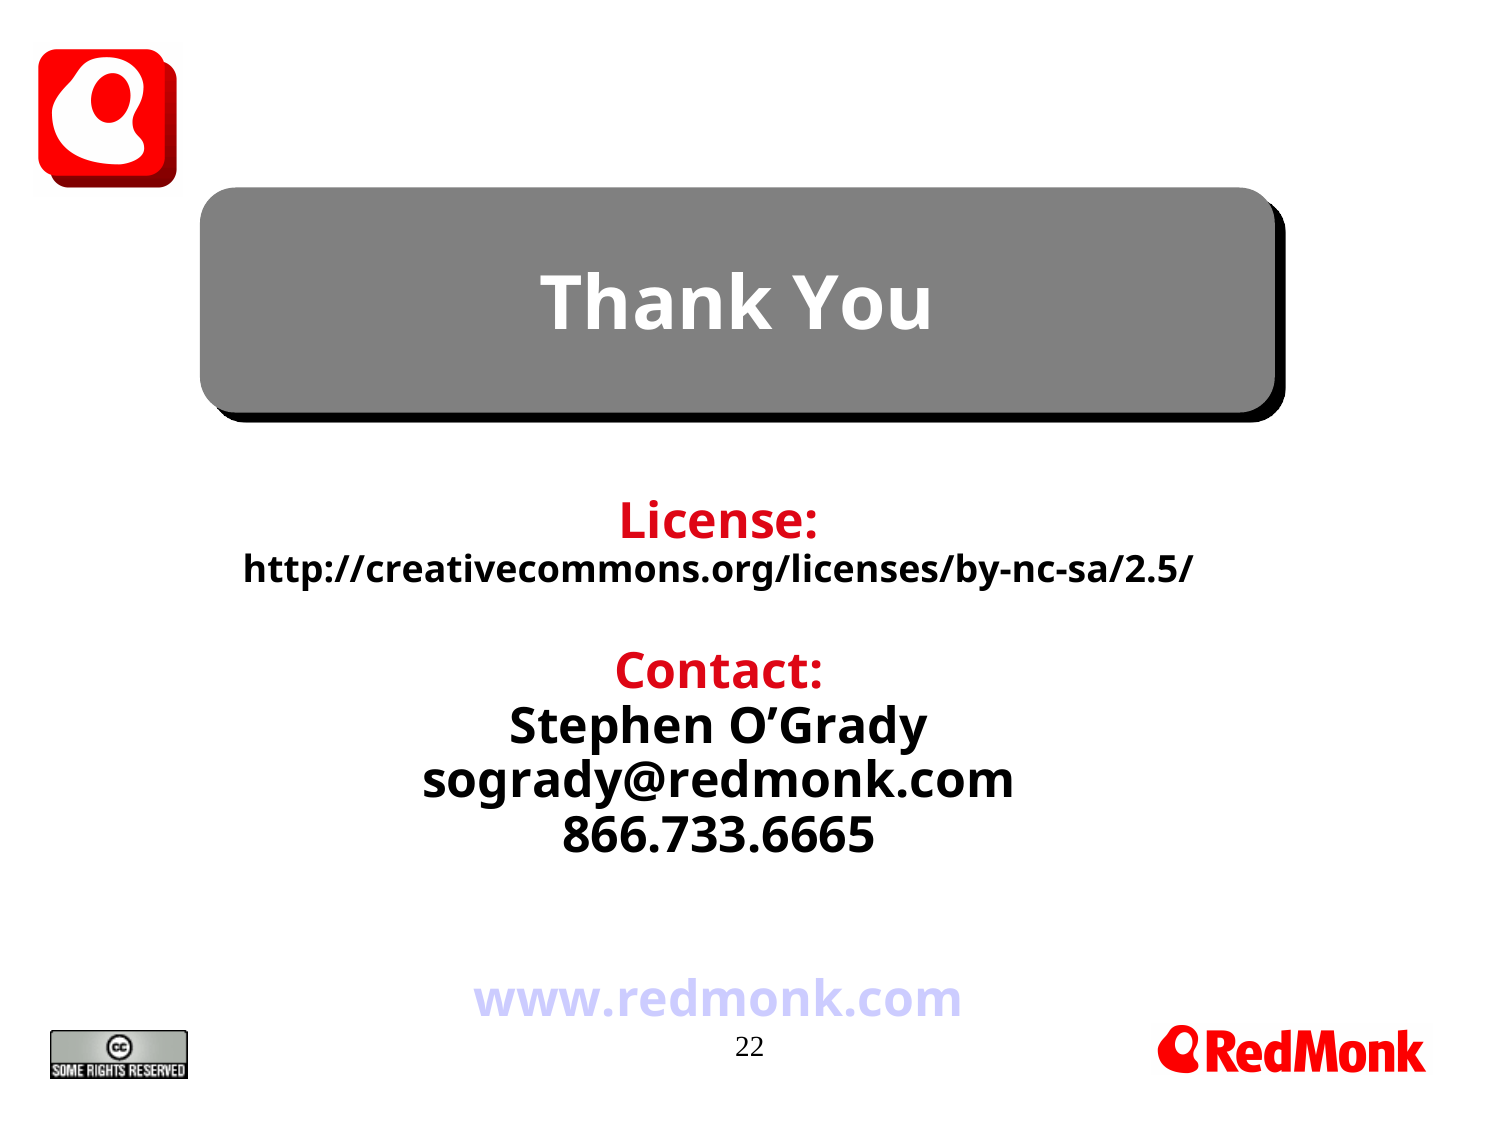

Thank You
License:
http://creativecommons.org/licenses/by-nc-sa/2.5/
Contact:
Stephen O’Grady
sogrady@redmonk.com
866.733.6665
www.redmonk.com